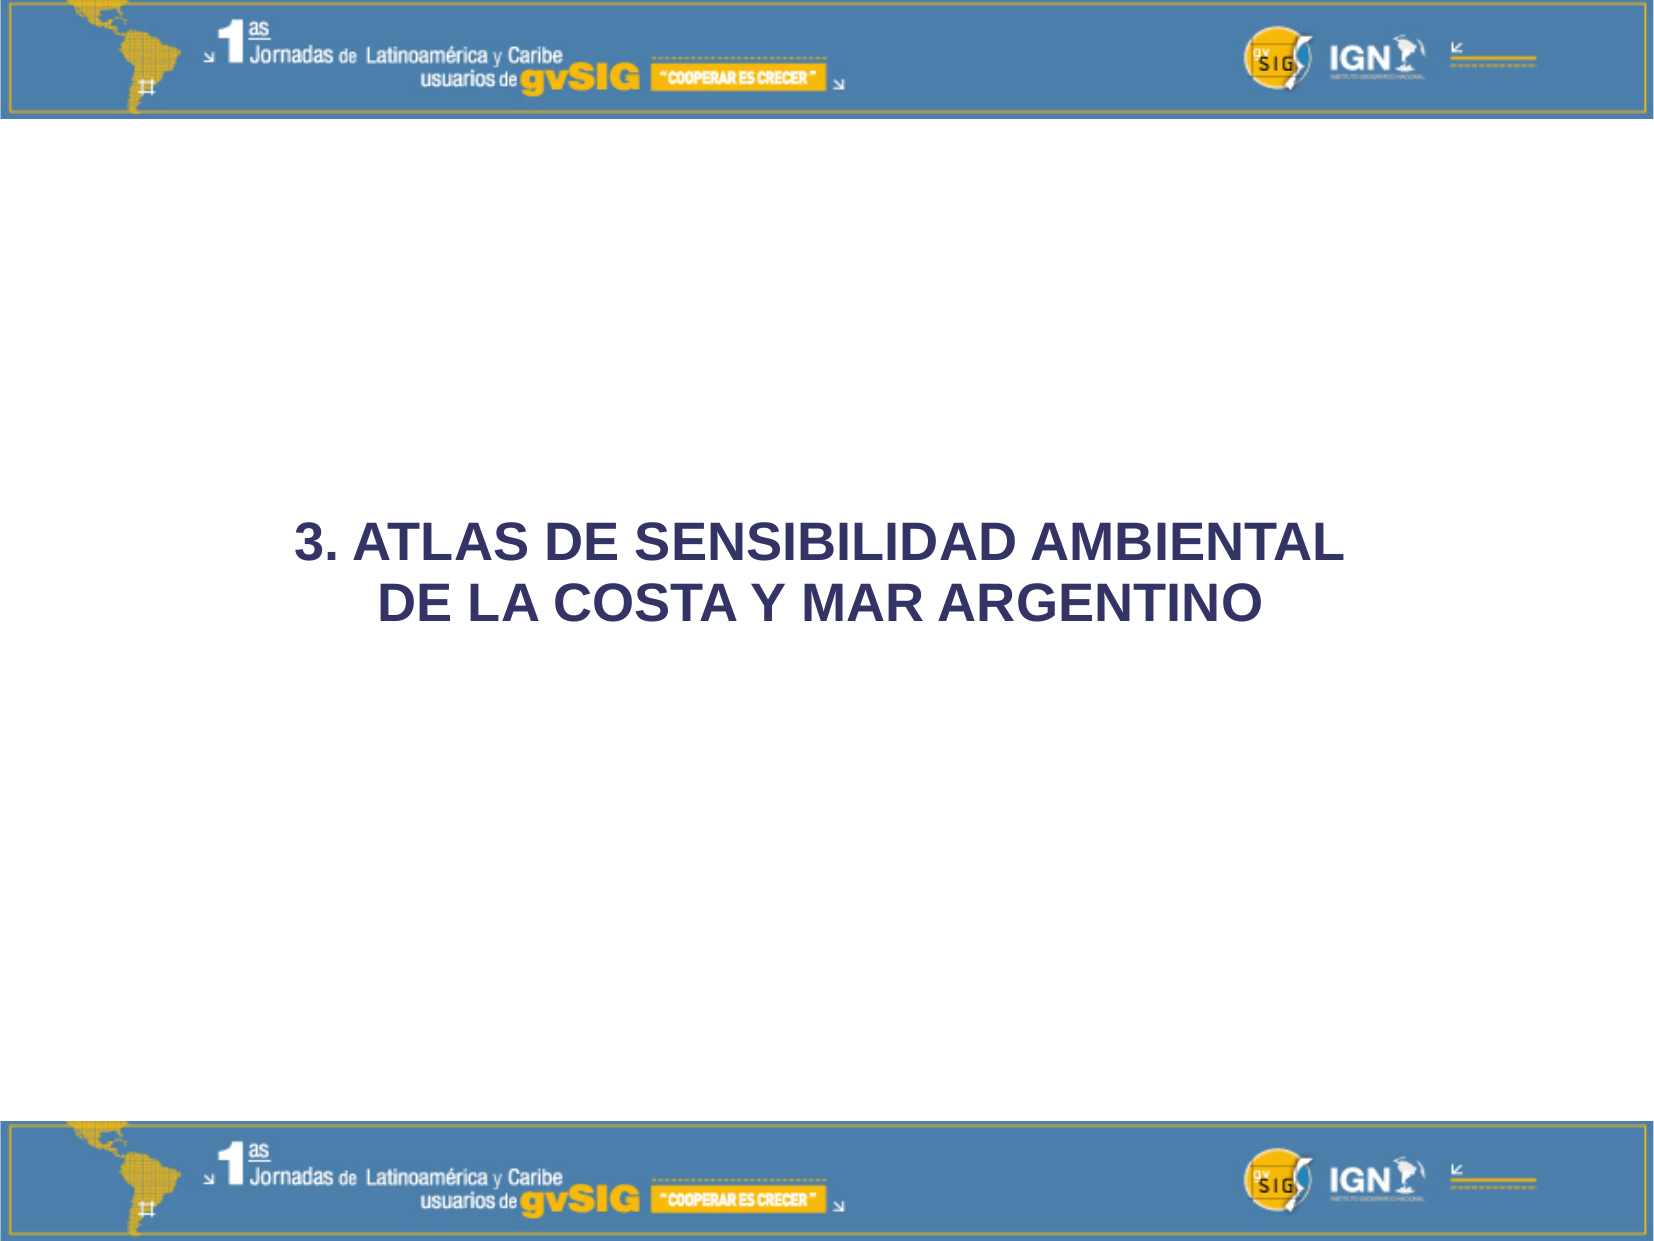

3. ATLAS DE SENSIBILIDAD AMBIENTAL
DE LA COSTA Y MAR ARGENTINO